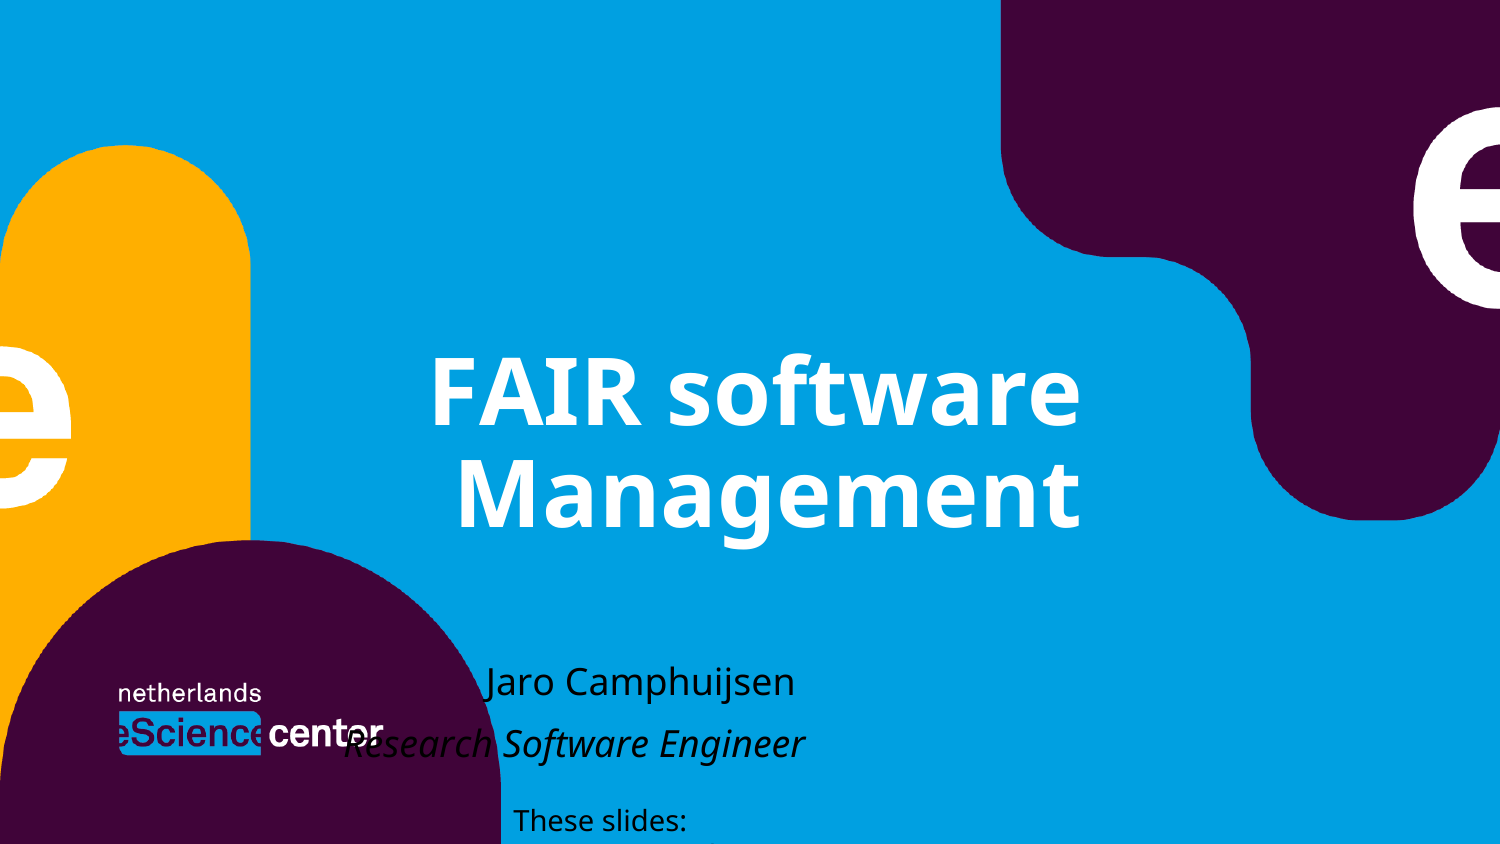

# FAIR software
Management
Jaro Camphuijsen
Research Software Engineer
These slides: 10.5281/zenodo.7962359